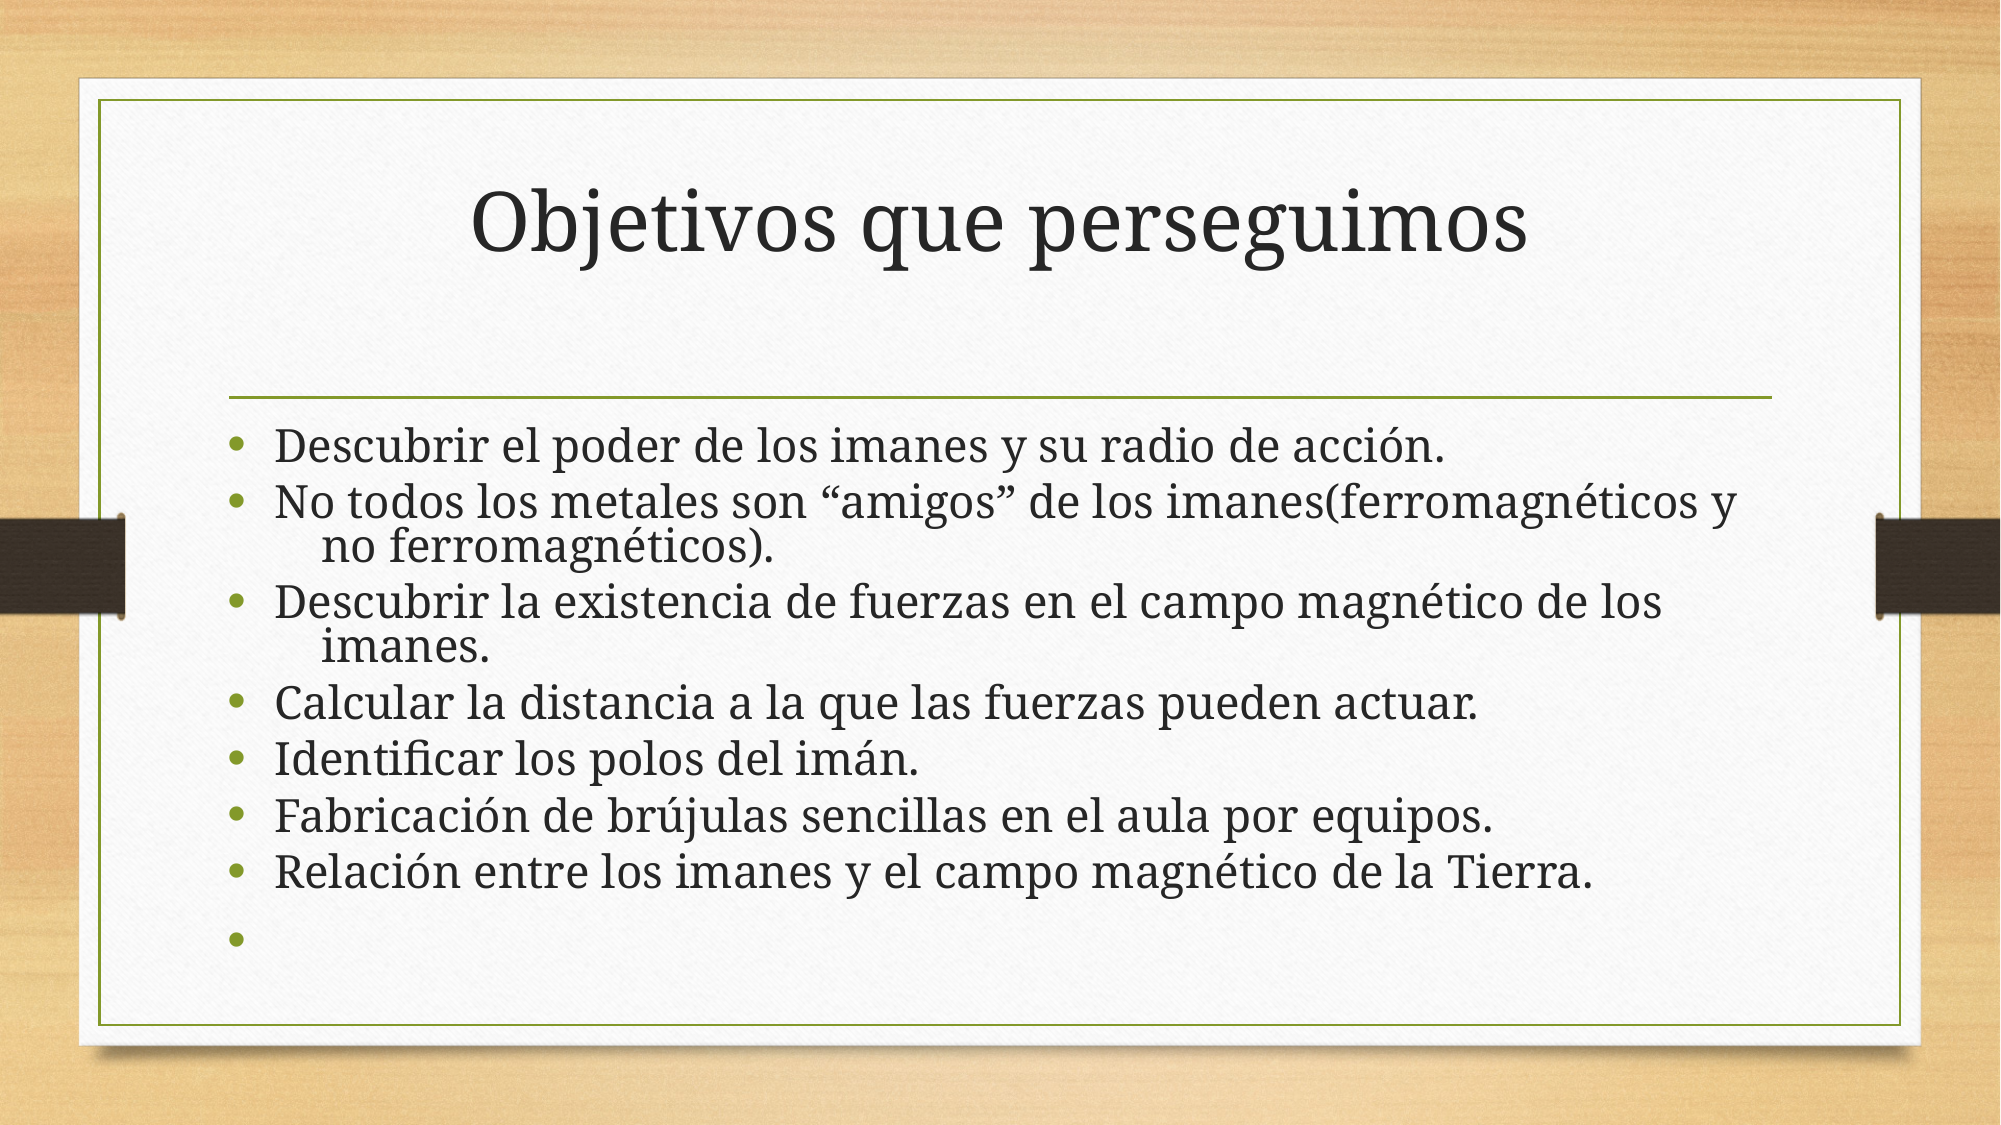

# Objetivos que perseguimos
Descubrir el poder de los imanes y su radio de acción.
No todos los metales son “amigos” de los imanes(ferromagnéticos y no ferromagnéticos).
Descubrir la existencia de fuerzas en el campo magnético de los imanes.
Calcular la distancia a la que las fuerzas pueden actuar.
Identificar los polos del imán.
Fabricación de brújulas sencillas en el aula por equipos.
Relación entre los imanes y el campo magnético de la Tierra.